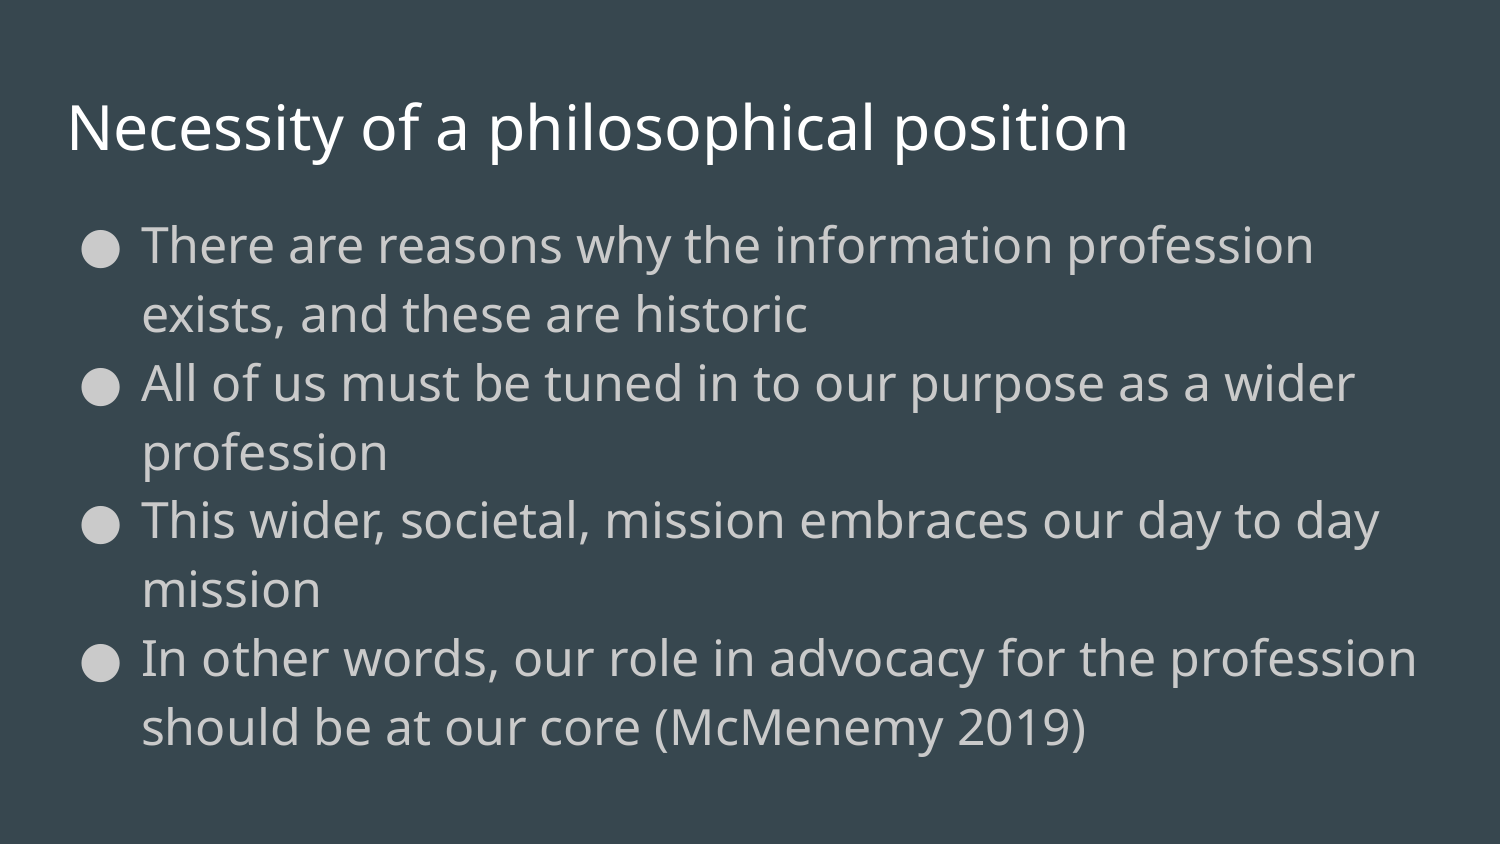

# Necessity of a philosophical position
There are reasons why the information profession exists, and these are historic
All of us must be tuned in to our purpose as a wider profession
This wider, societal, mission embraces our day to day mission
In other words, our role in advocacy for the profession should be at our core (McMenemy 2019)